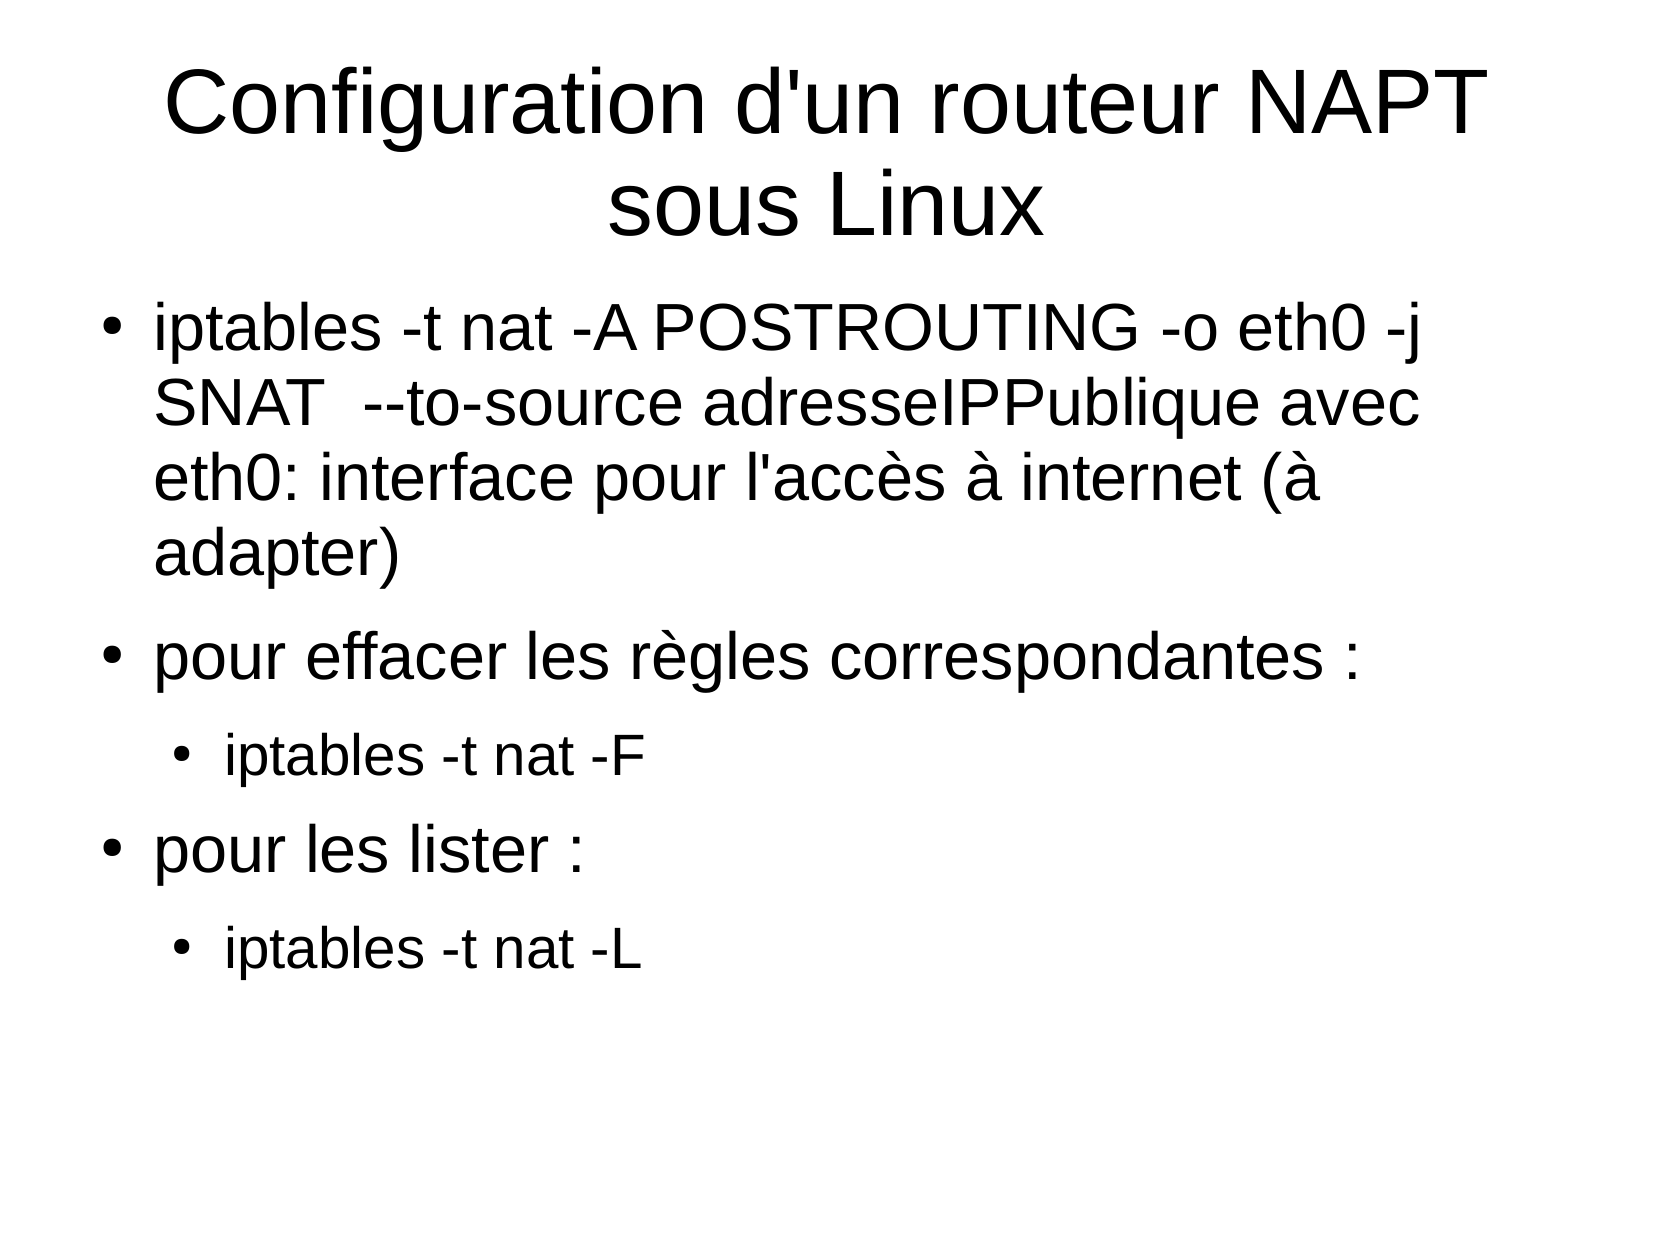

# Configuration d'un routeur NAPT sous Linux
iptables -t nat -A POSTROUTING -o eth0 -j SNAT --to-source adresseIPPublique avec eth0: interface pour l'accès à internet (à adapter)
pour effacer les règles correspondantes :
iptables -t nat -F
pour les lister :
iptables -t nat -L